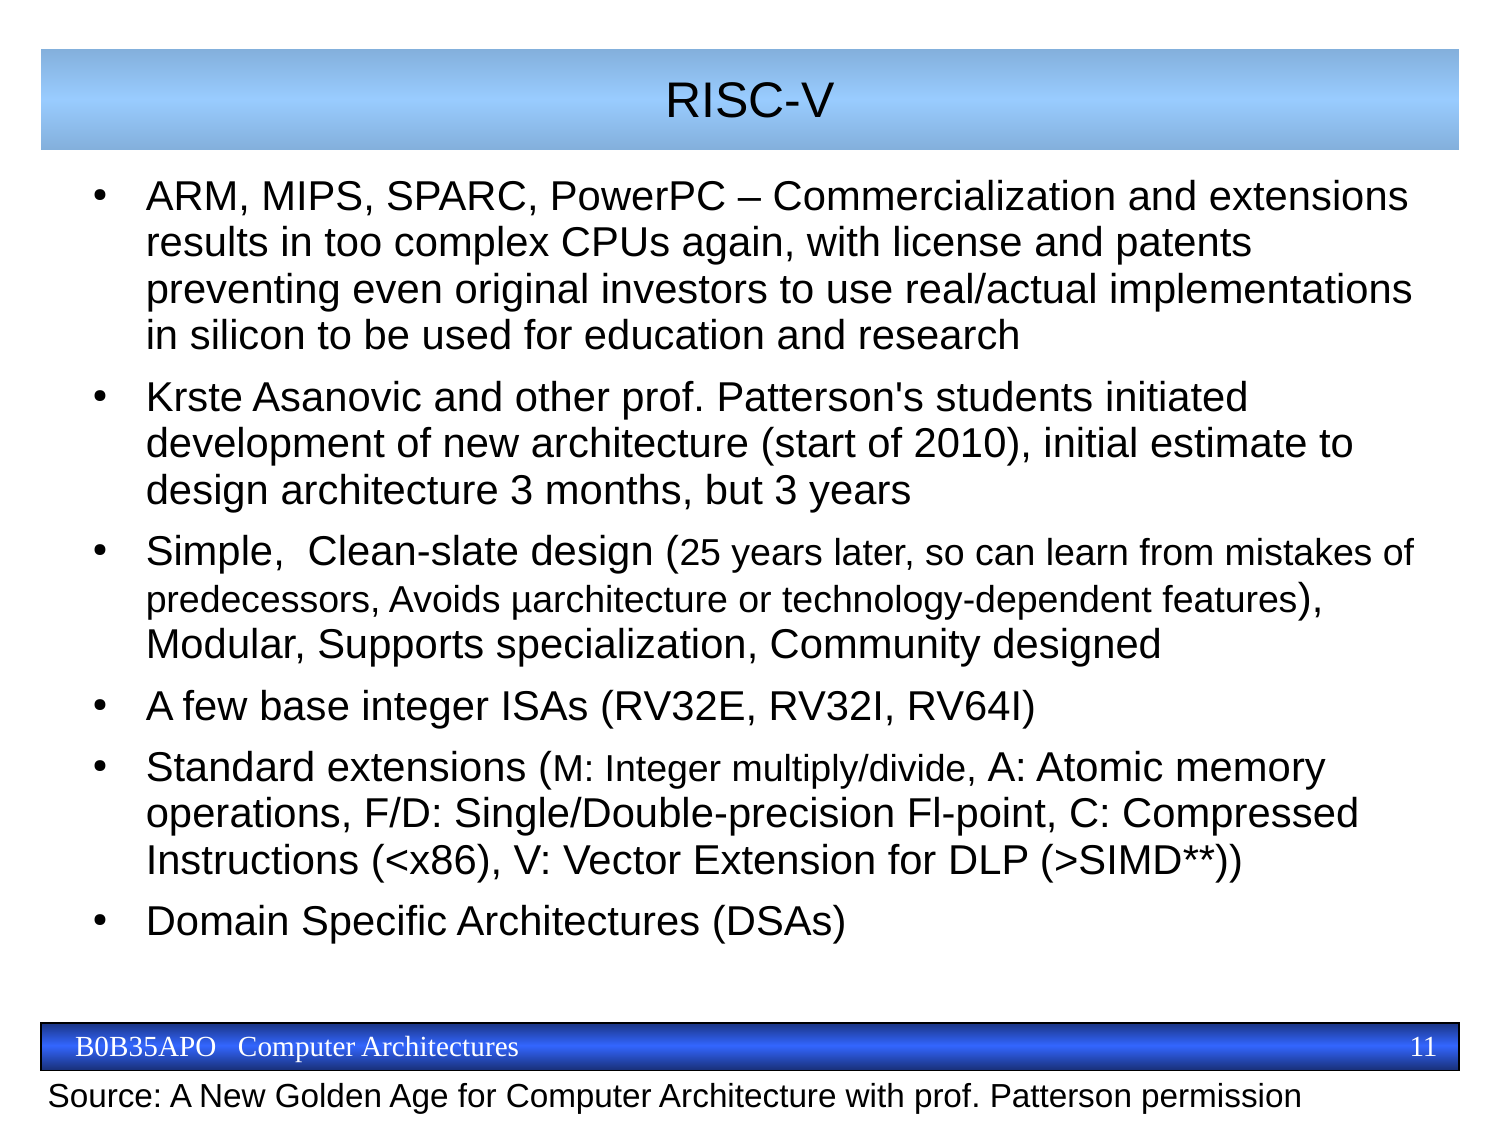

# RISC-V
ARM, MIPS, SPARC, PowerPC – Commercialization and extensions results in too complex CPUs again, with license and patents preventing even original investors to use real/actual implementations in silicon to be used for education and research
Krste Asanovic and other prof. Patterson's students initiated development of new architecture (start of 2010), initial estimate to design architecture 3 months, but 3 years
Simple, Clean-slate design (25 years later, so can learn from mistakes of predecessors, Avoids µarchitecture or technology-dependent features), Modular, Supports specialization, Community designed
A few base integer ISAs (RV32E, RV32I, RV64I)
Standard extensions (M: Integer multiply/divide, A: Atomic memory operations, F/D: Single/Double-precision Fl-point, C: Compressed Instructions (<x86), V: Vector Extension for DLP (>SIMD**))
Domain Specific Architectures (DSAs)
B0B35APO Computer Architectures
11
Source: A New Golden Age for Computer Architecture with prof. Patterson permission